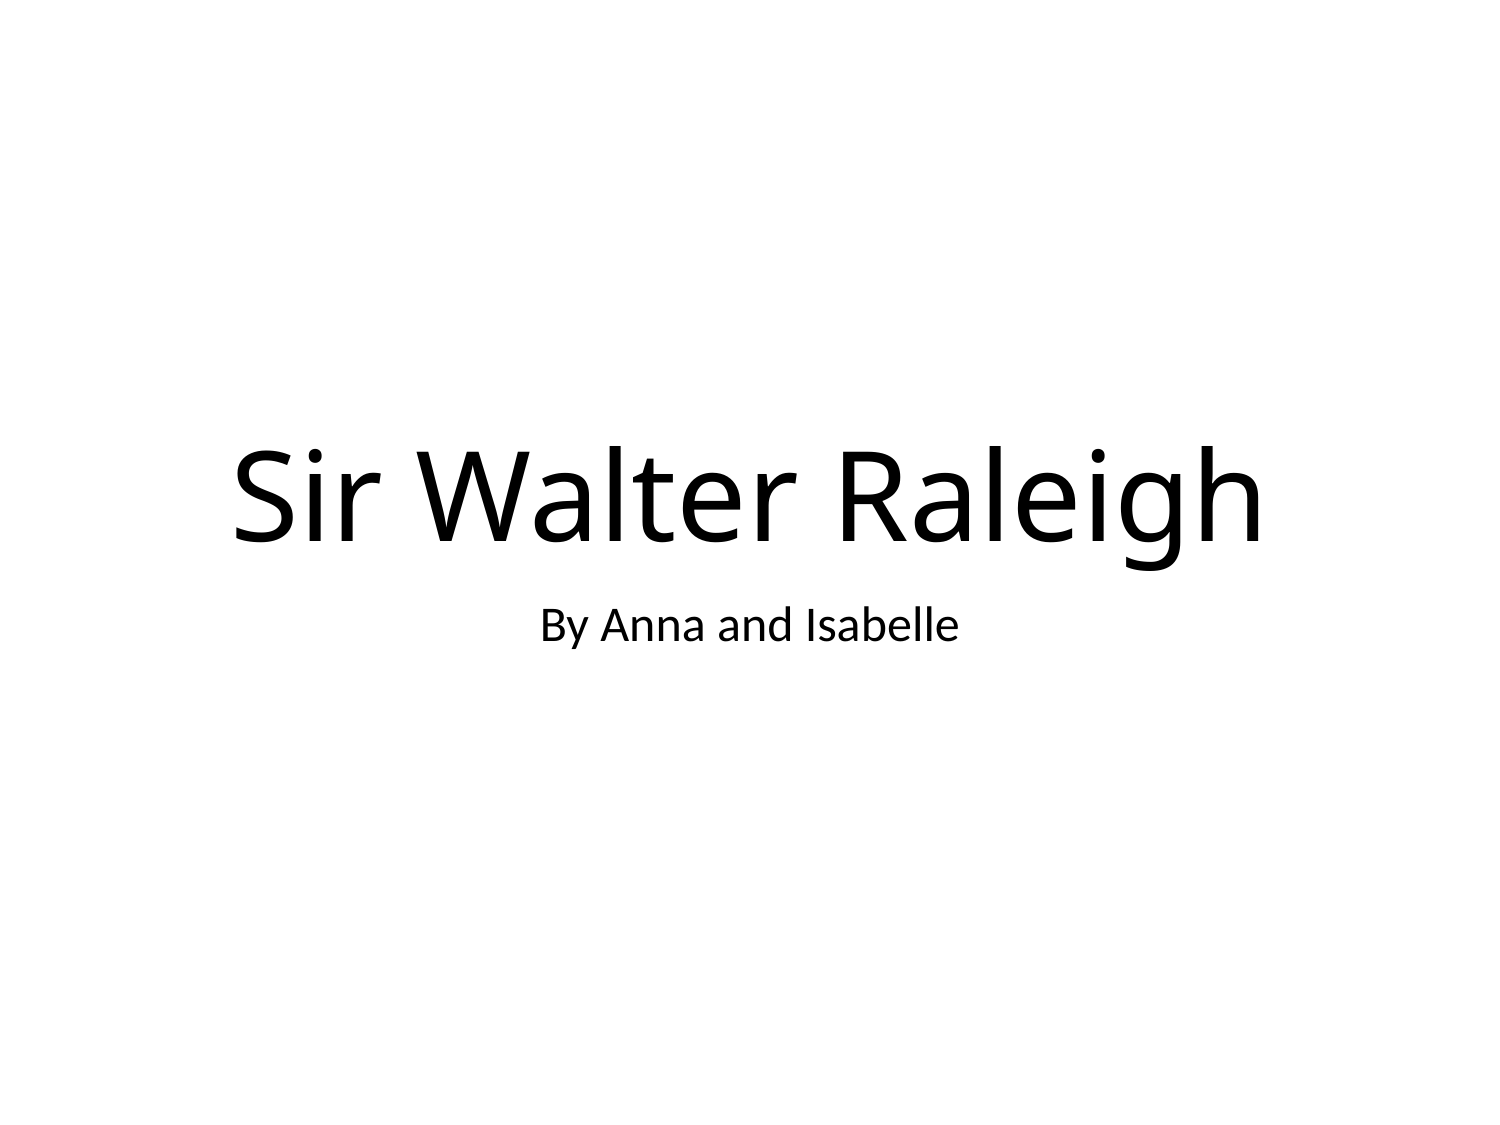

# Sir Walter Raleigh
By Anna and Isabelle